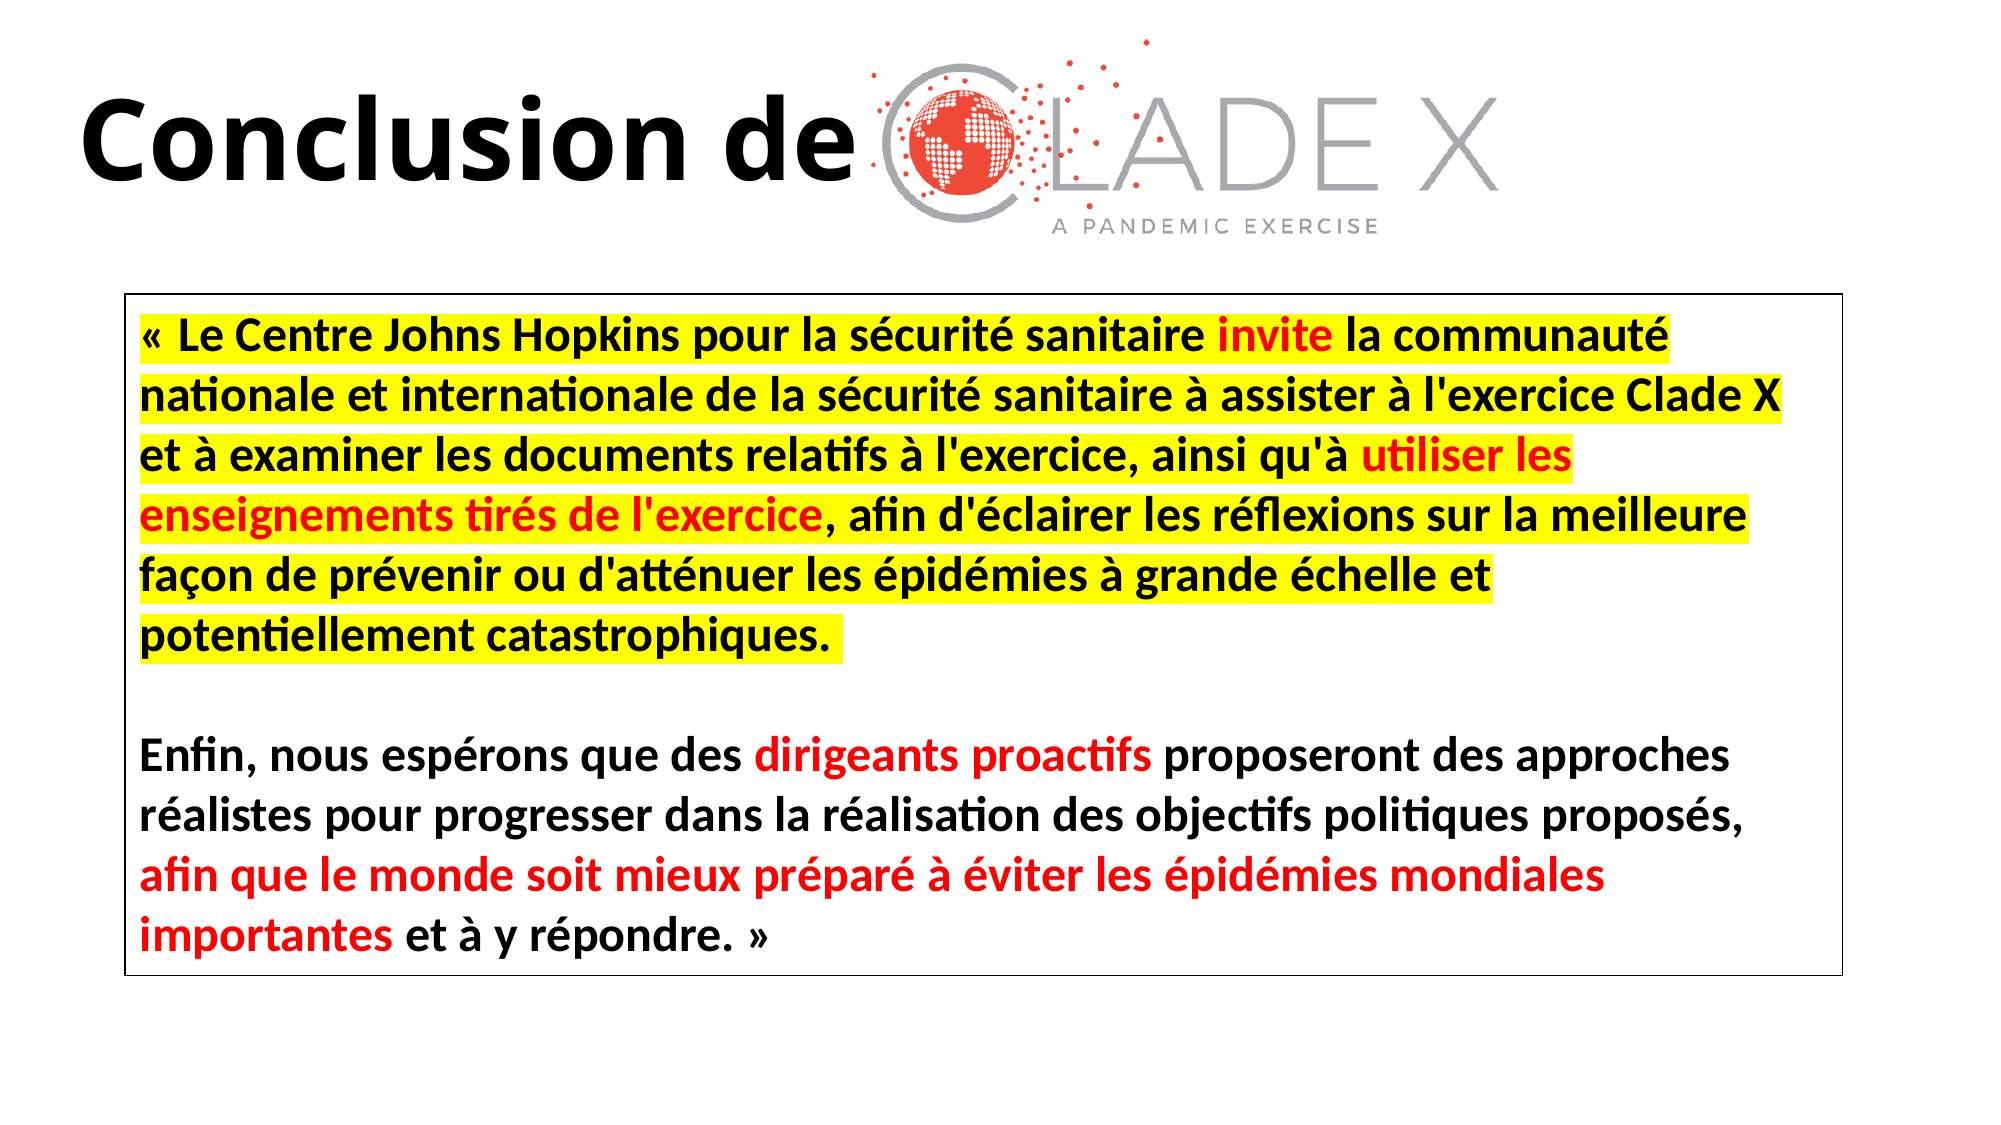

Conclusion de
« Le Centre Johns Hopkins pour la sécurité sanitaire invite la communauté nationale et internationale de la sécurité sanitaire à assister à l'exercice Clade X et à examiner les documents relatifs à l'exercice, ainsi qu'à utiliser les enseignements tirés de l'exercice, afin d'éclairer les réflexions sur la meilleure façon de prévenir ou d'atténuer les épidémies à grande échelle et potentiellement catastrophiques.
Enfin, nous espérons que des dirigeants proactifs proposeront des approches réalistes pour progresser dans la réalisation des objectifs politiques proposés, afin que le monde soit mieux préparé à éviter les épidémies mondiales importantes et à y répondre. »